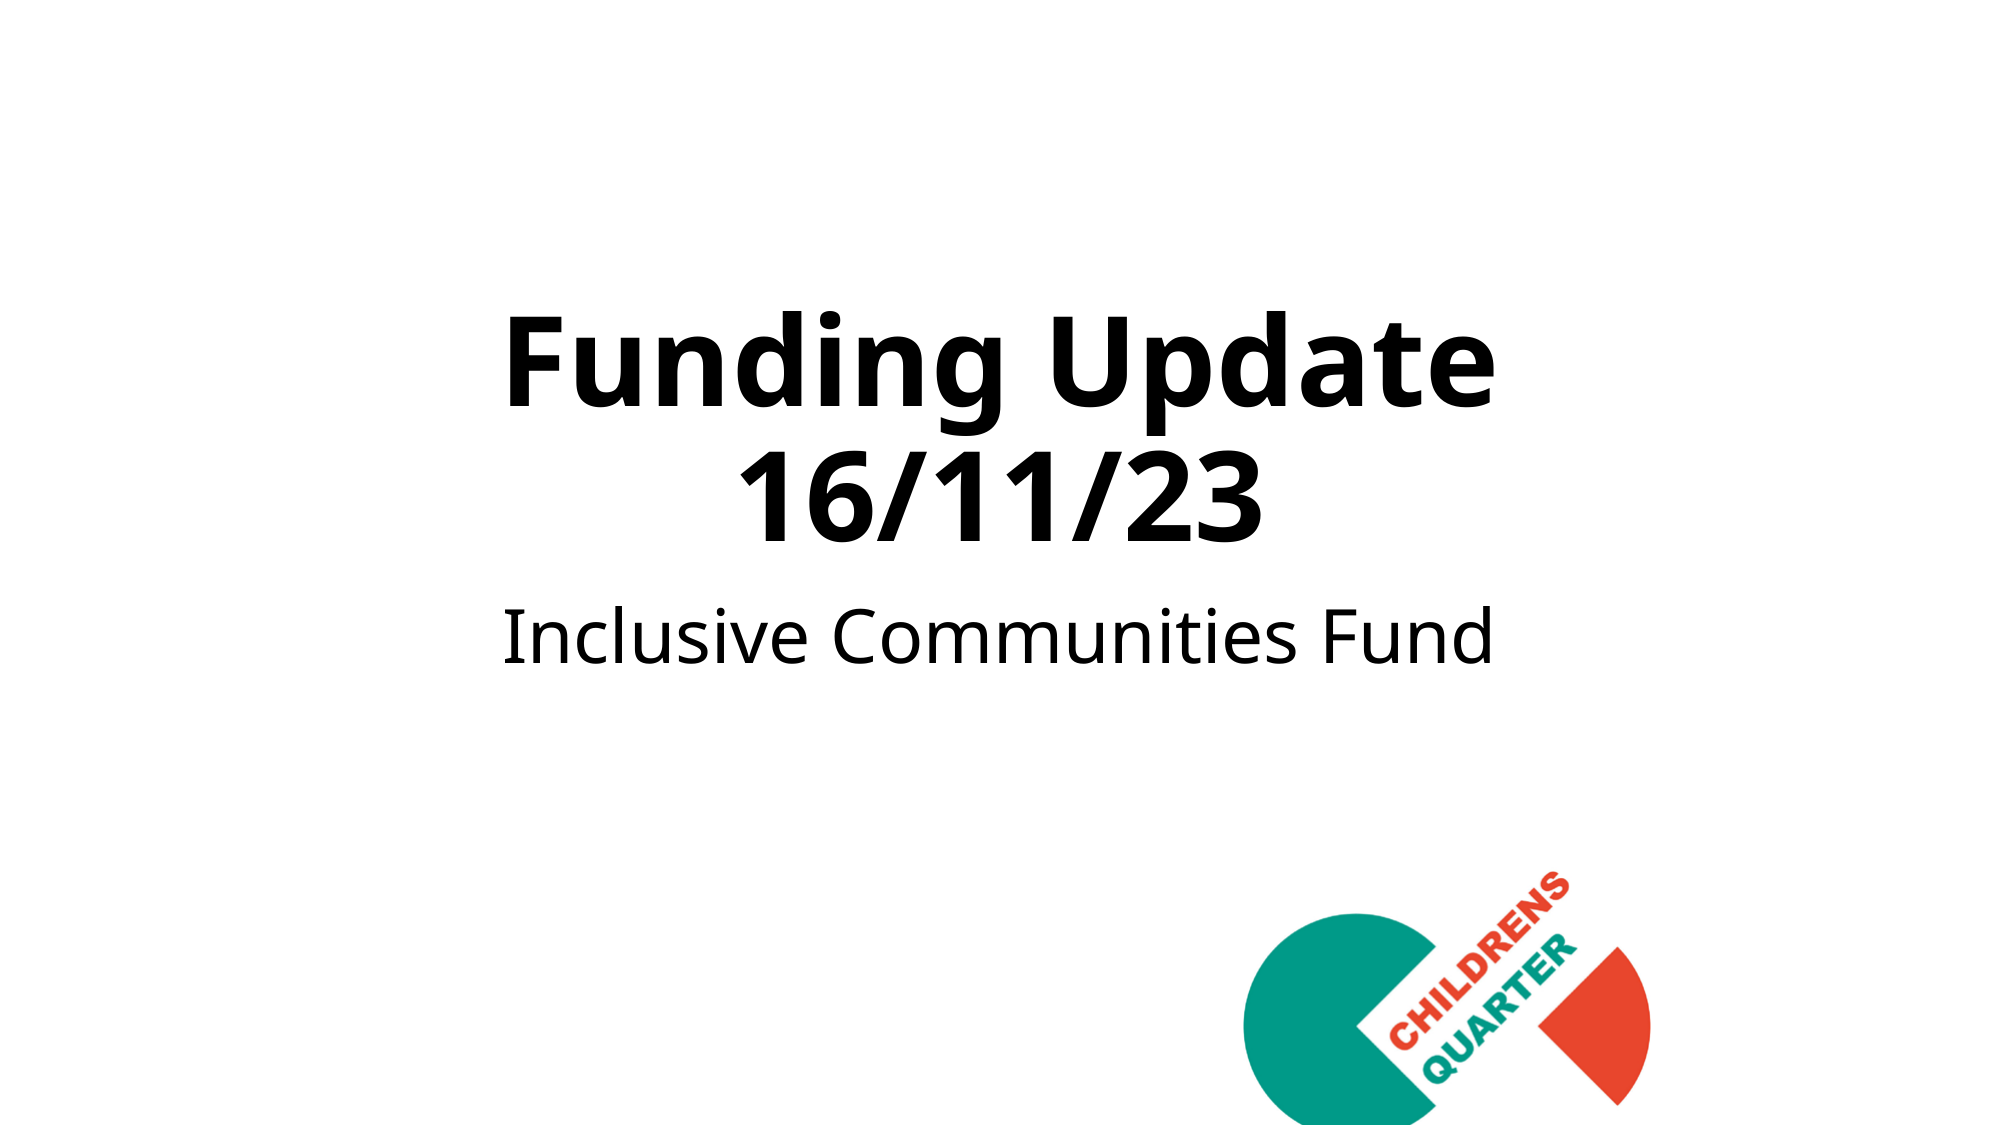

# Funding Update 16/11/23
Inclusive Communities Fund